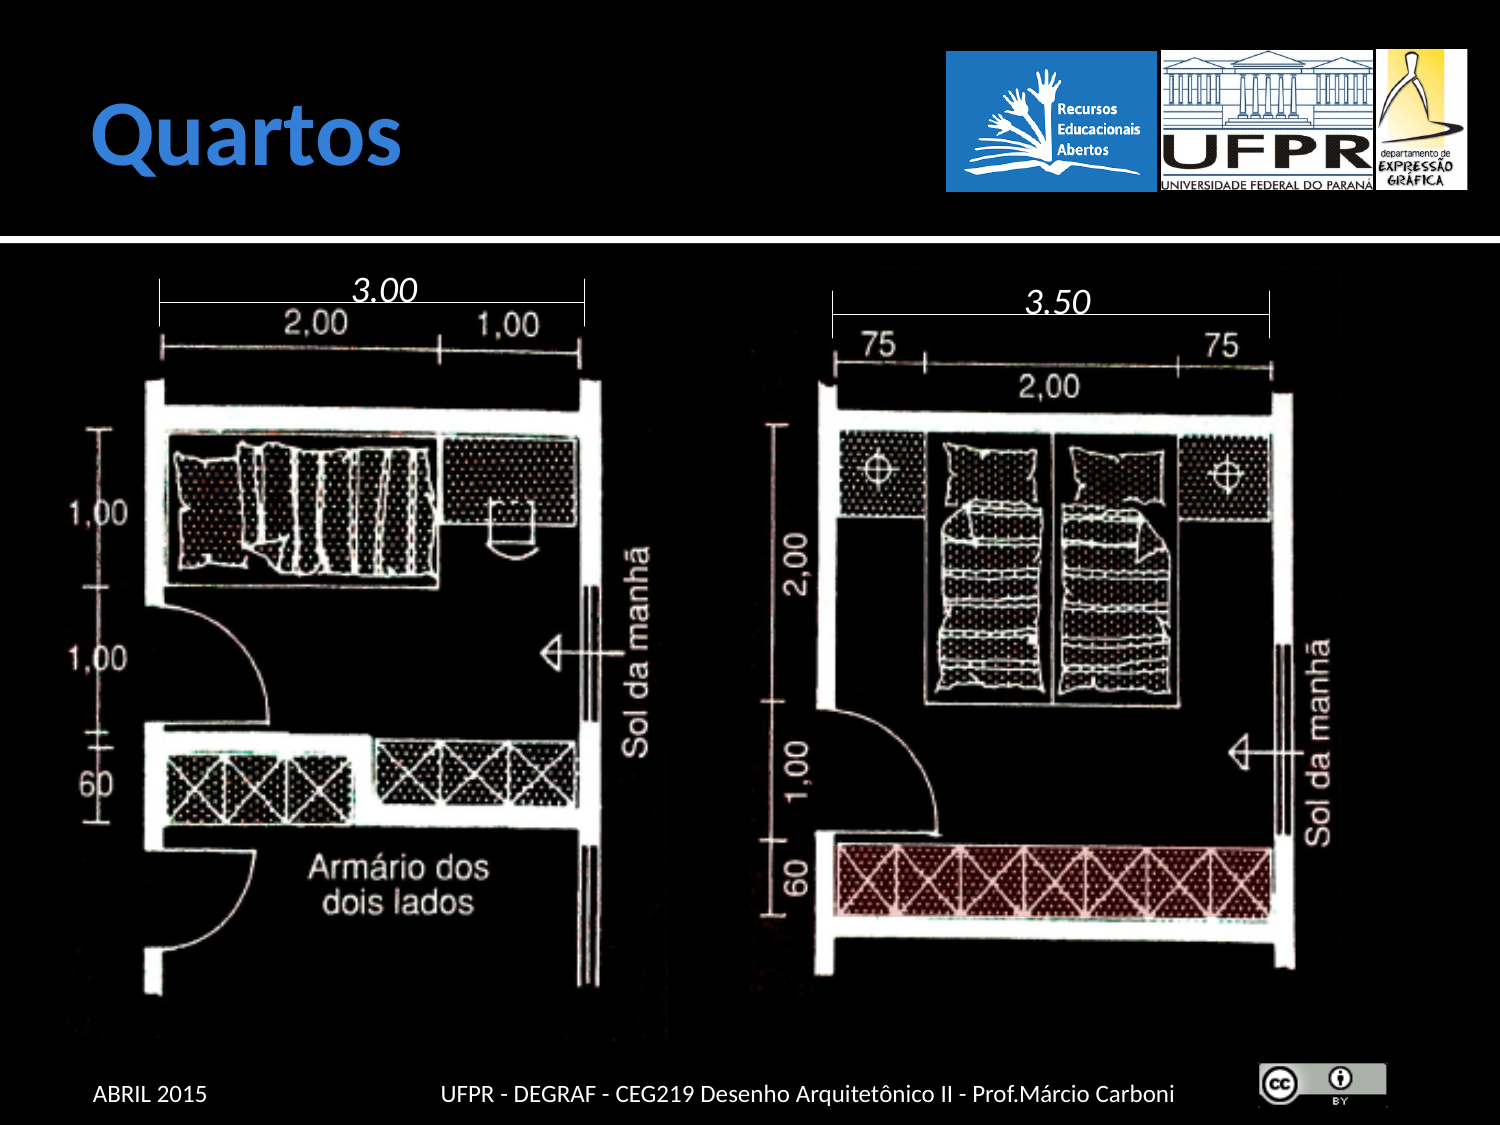

# Quartos
3.00
3.50
ABRIL 2015
UFPR - DEGRAF - CEG219 Desenho Arquitetônico II - Prof.Márcio Carboni